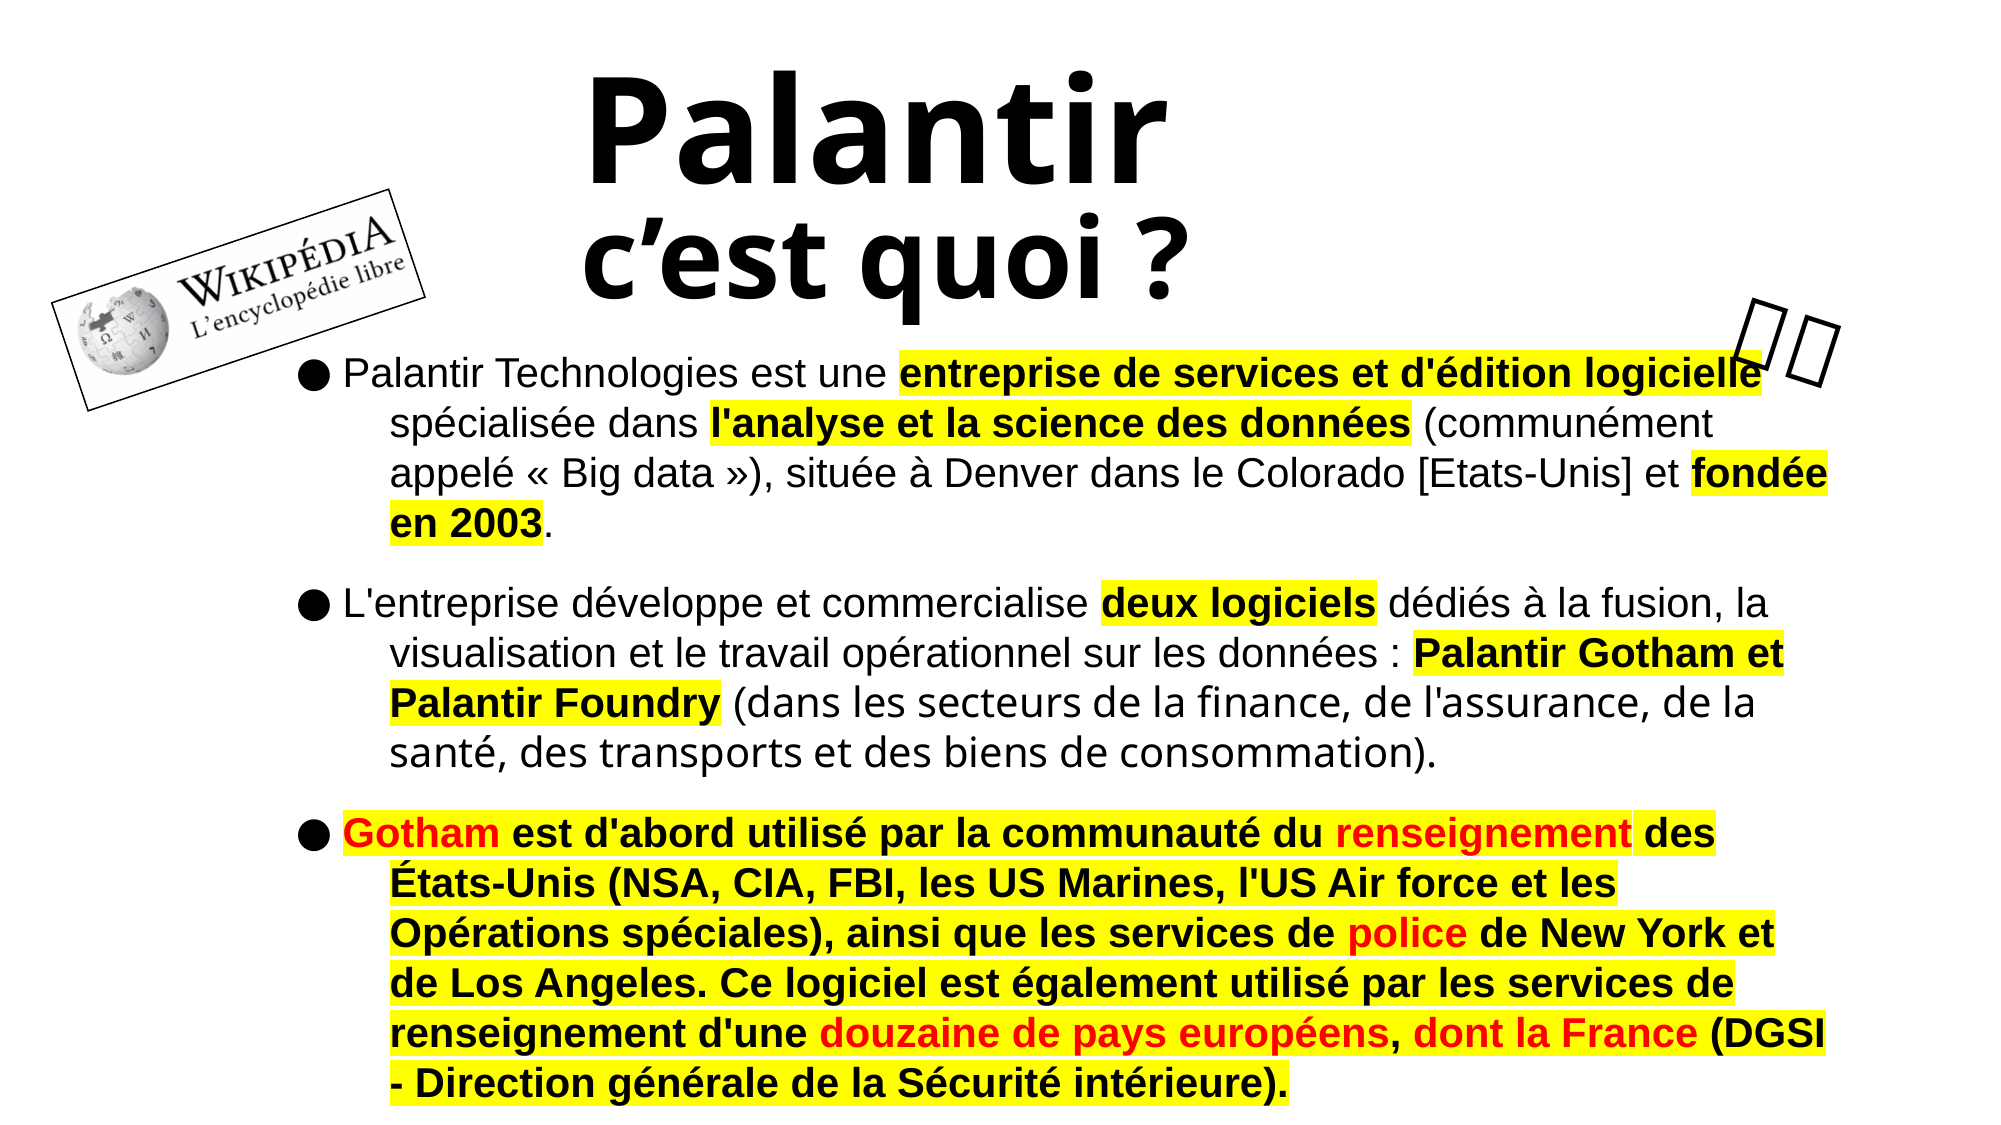

Palantir
c’est quoi ?
🇺🇸
Palantir Technologies est une entreprise de services et d'édition logicielle spécialisée dans l'analyse et la science des données (communément appelé « Big data »), située à Denver dans le Colorado [Etats-Unis] et fondée en 2003.
L'entreprise développe et commercialise deux logiciels dédiés à la fusion, la visualisation et le travail opérationnel sur les données : Palantir Gotham et Palantir Foundry (dans les secteurs de la finance, de l'assurance, de la santé, des transports et des biens de consommation).
Gotham est d'abord utilisé par la communauté du renseignement des États-Unis (NSA, CIA, FBI, les US Marines, l'US Air force et les Opérations spéciales), ainsi que les services de police de New York et de Los Angeles. Ce logiciel est également utilisé par les services de renseignement d'une douzaine de pays européens, dont la France (DGSI - Direction générale de la Sécurité intérieure).